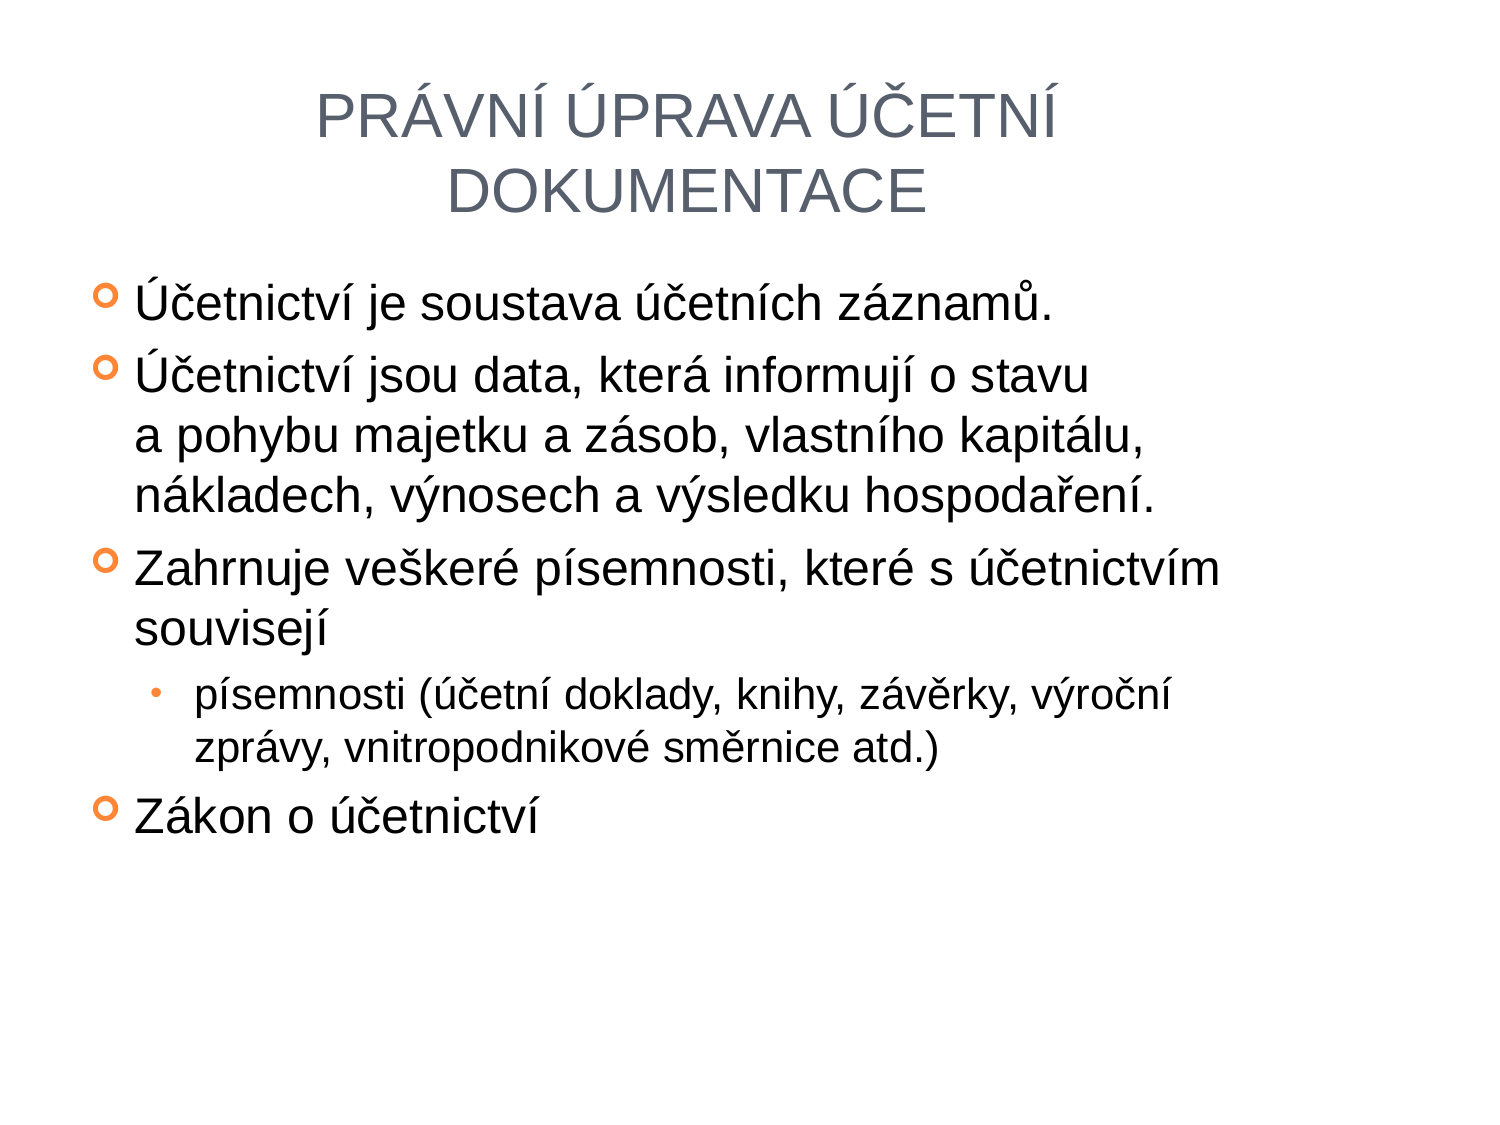

# PRÁVNÍ ÚPRAVA ÚČETNÍ DOKUMENTACE
Účetnictví je soustava účetních záznamů.
Účetnictví jsou data, která informují o stavu
a pohybu majetku a zásob, vlastního kapitálu, nákladech, výnosech a výsledku hospodaření.
Zahrnuje veškeré písemnosti, které s účetnictvím souvisejí
písemnosti (účetní doklady, knihy, závěrky, výroční zprávy, vnitropodnikové směrnice atd.)
Zákon o účetnictví